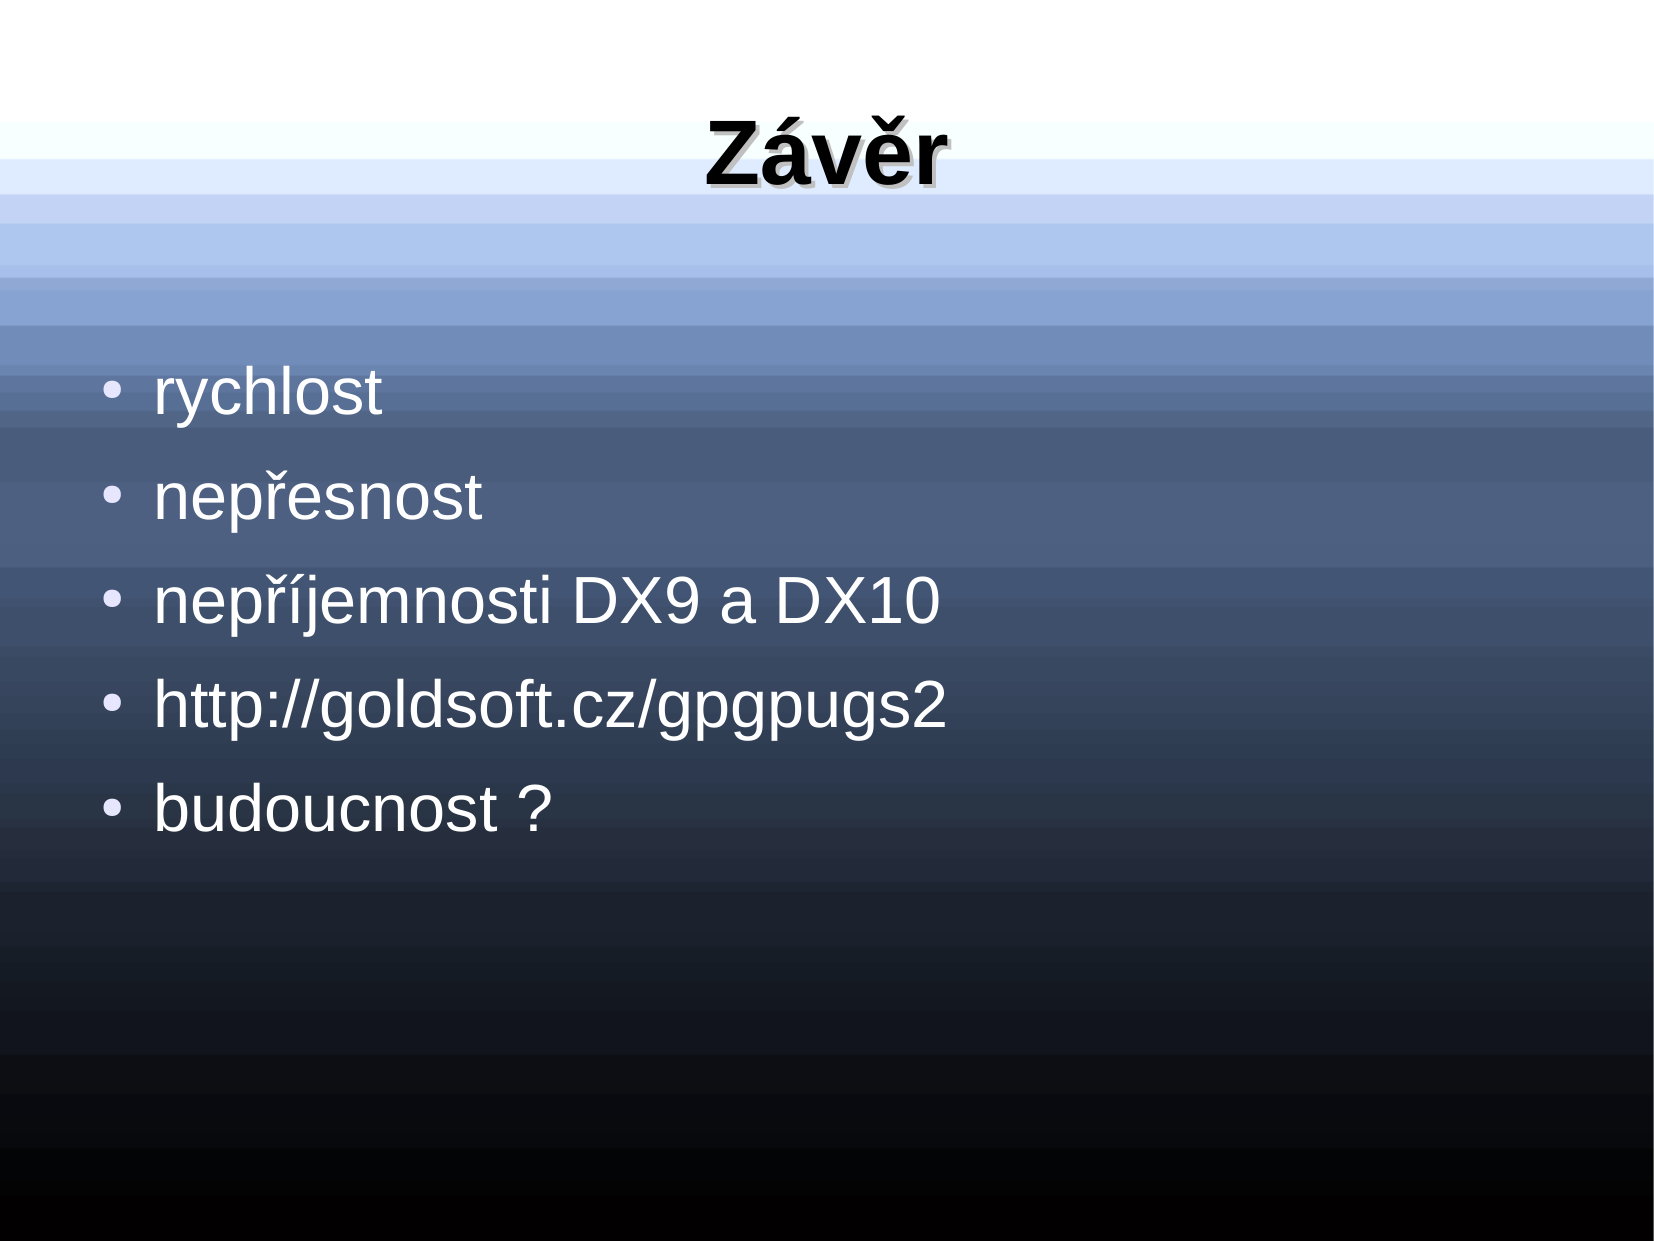

# Závěr
rychlost
nepřesnost
nepříjemnosti DX9 a DX10
http://goldsoft.cz/gpgpugs2
budoucnost ?